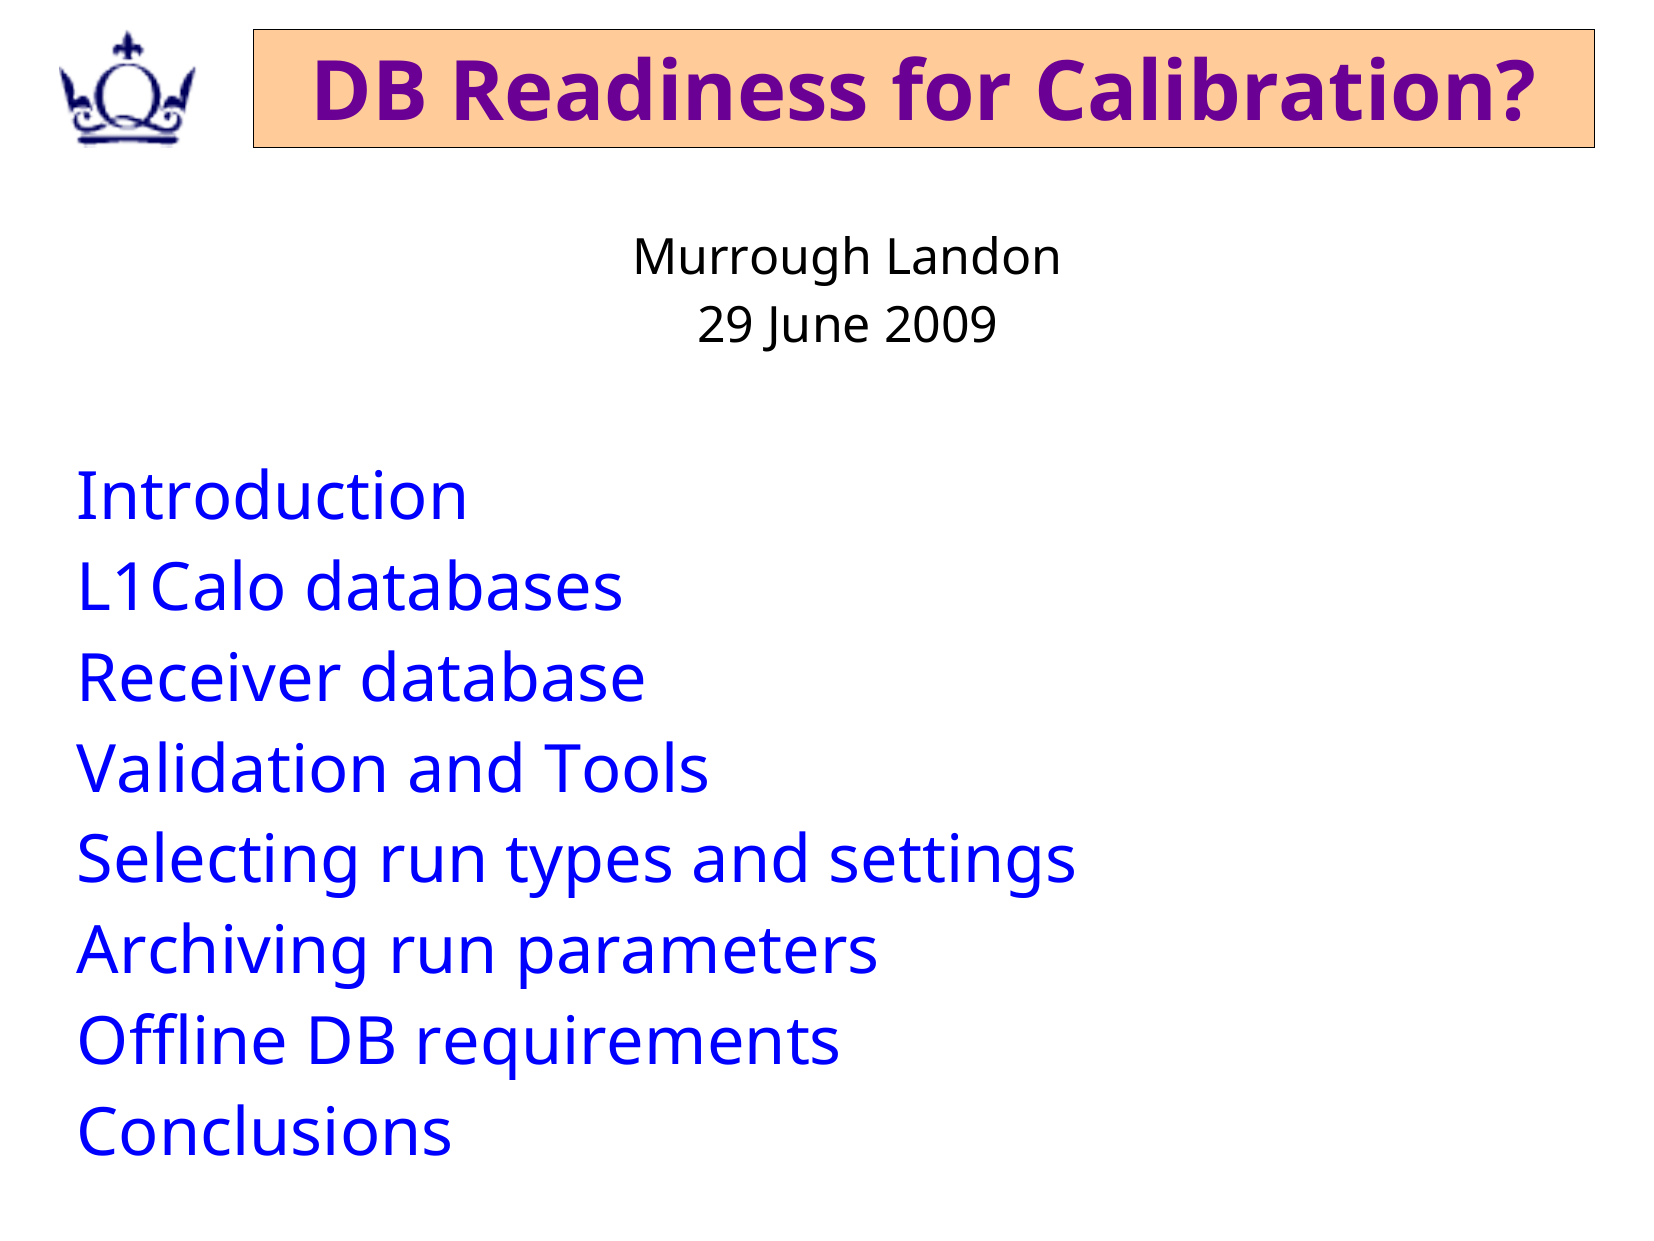

# DB Readiness for Calibration?
Murrough Landon
29 June 2009
Introduction
L1Calo databases
Receiver database
Validation and Tools
Selecting run types and settings
Archiving run parameters
Offline DB requirements
Conclusions